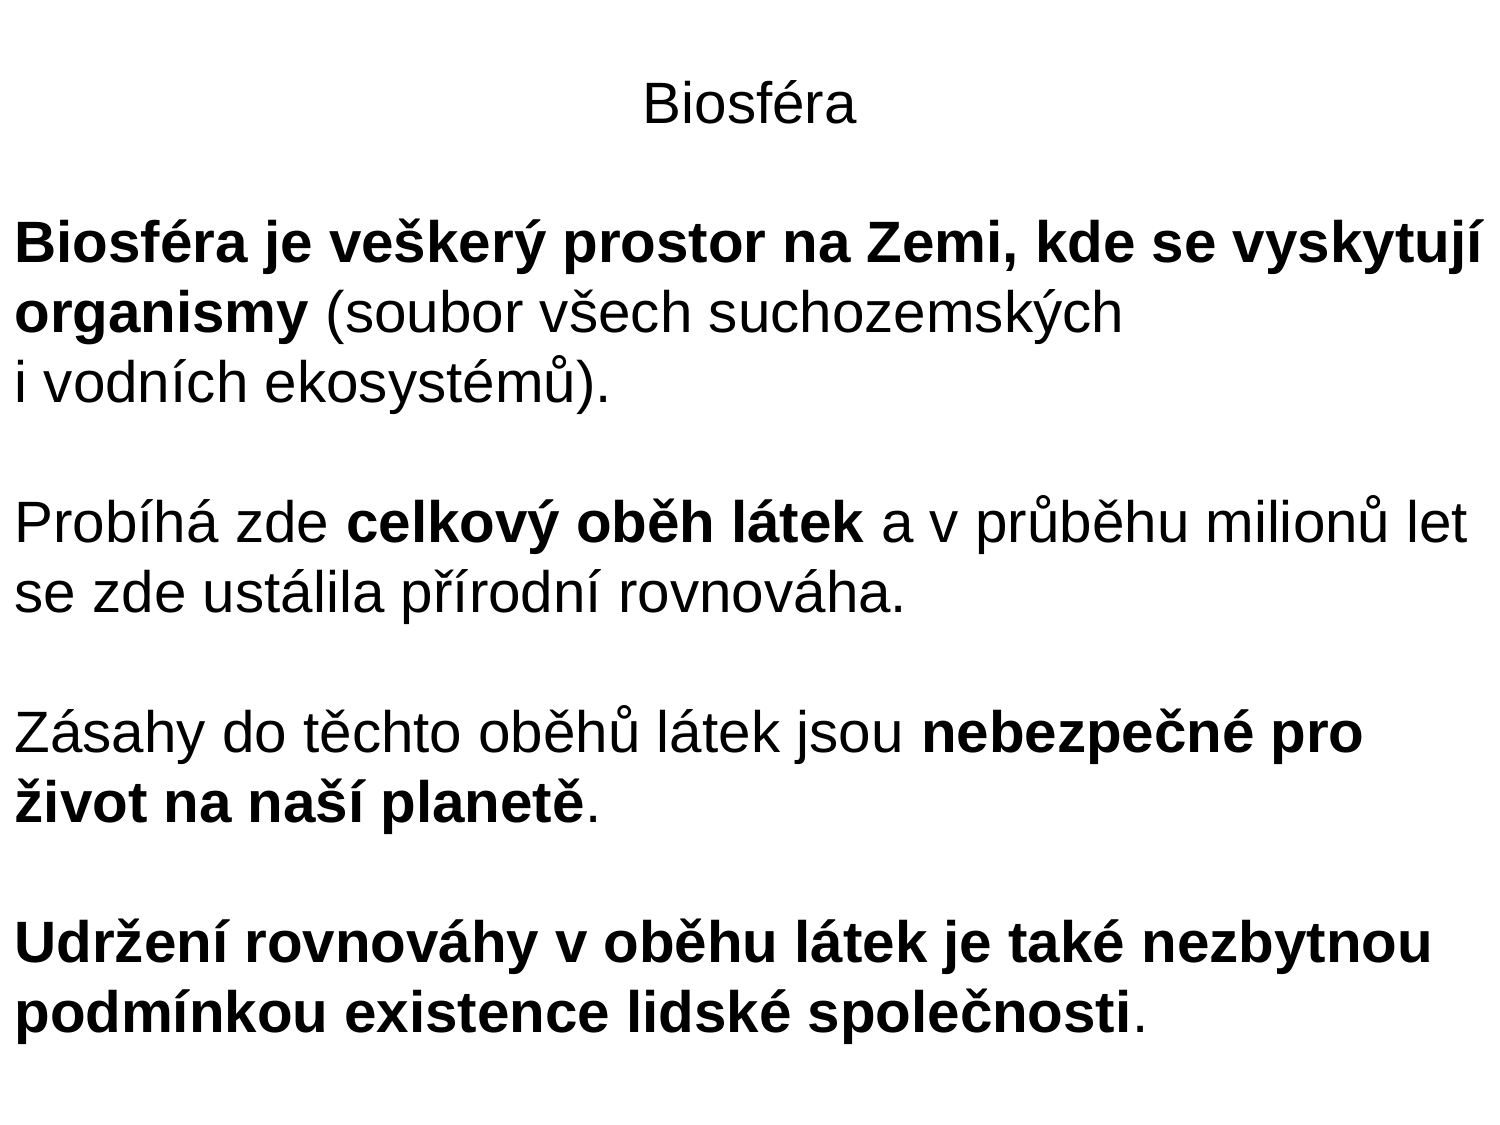

Biosféra
Biosféra je veškerý prostor na Zemi, kde se vyskytují organismy (soubor všech suchozemských
i vodních ekosystémů).
Probíhá zde celkový oběh látek a v průběhu milionů let se zde ustálila přírodní rovnováha.
Zásahy do těchto oběhů látek jsou nebezpečné pro život na naší planetě.
Udržení rovnováhy v oběhu látek je také nezbytnou podmínkou existence lidské společnosti.